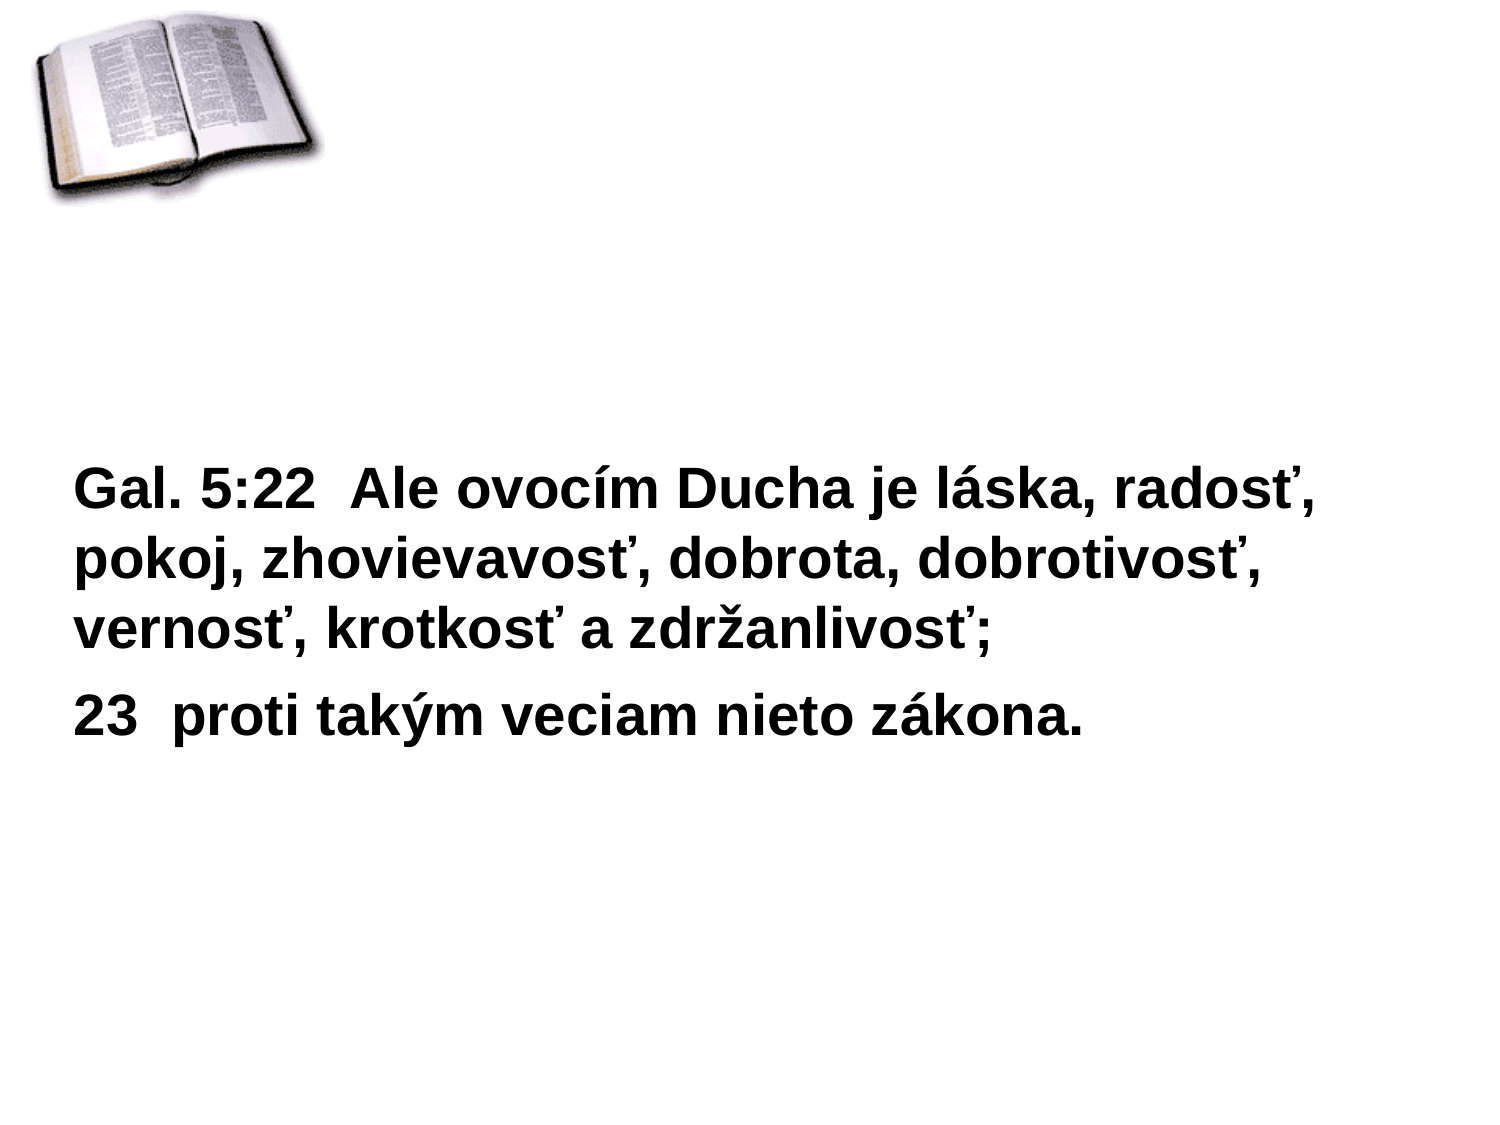

# Gal. 5:22  Ale ovocím Ducha je láska, radosť, pokoj, zhovievavosť, dobrota, dobrotivosť, vernosť, krotkosť a zdržanlivosť;
23  proti takým veciam nieto zákona.